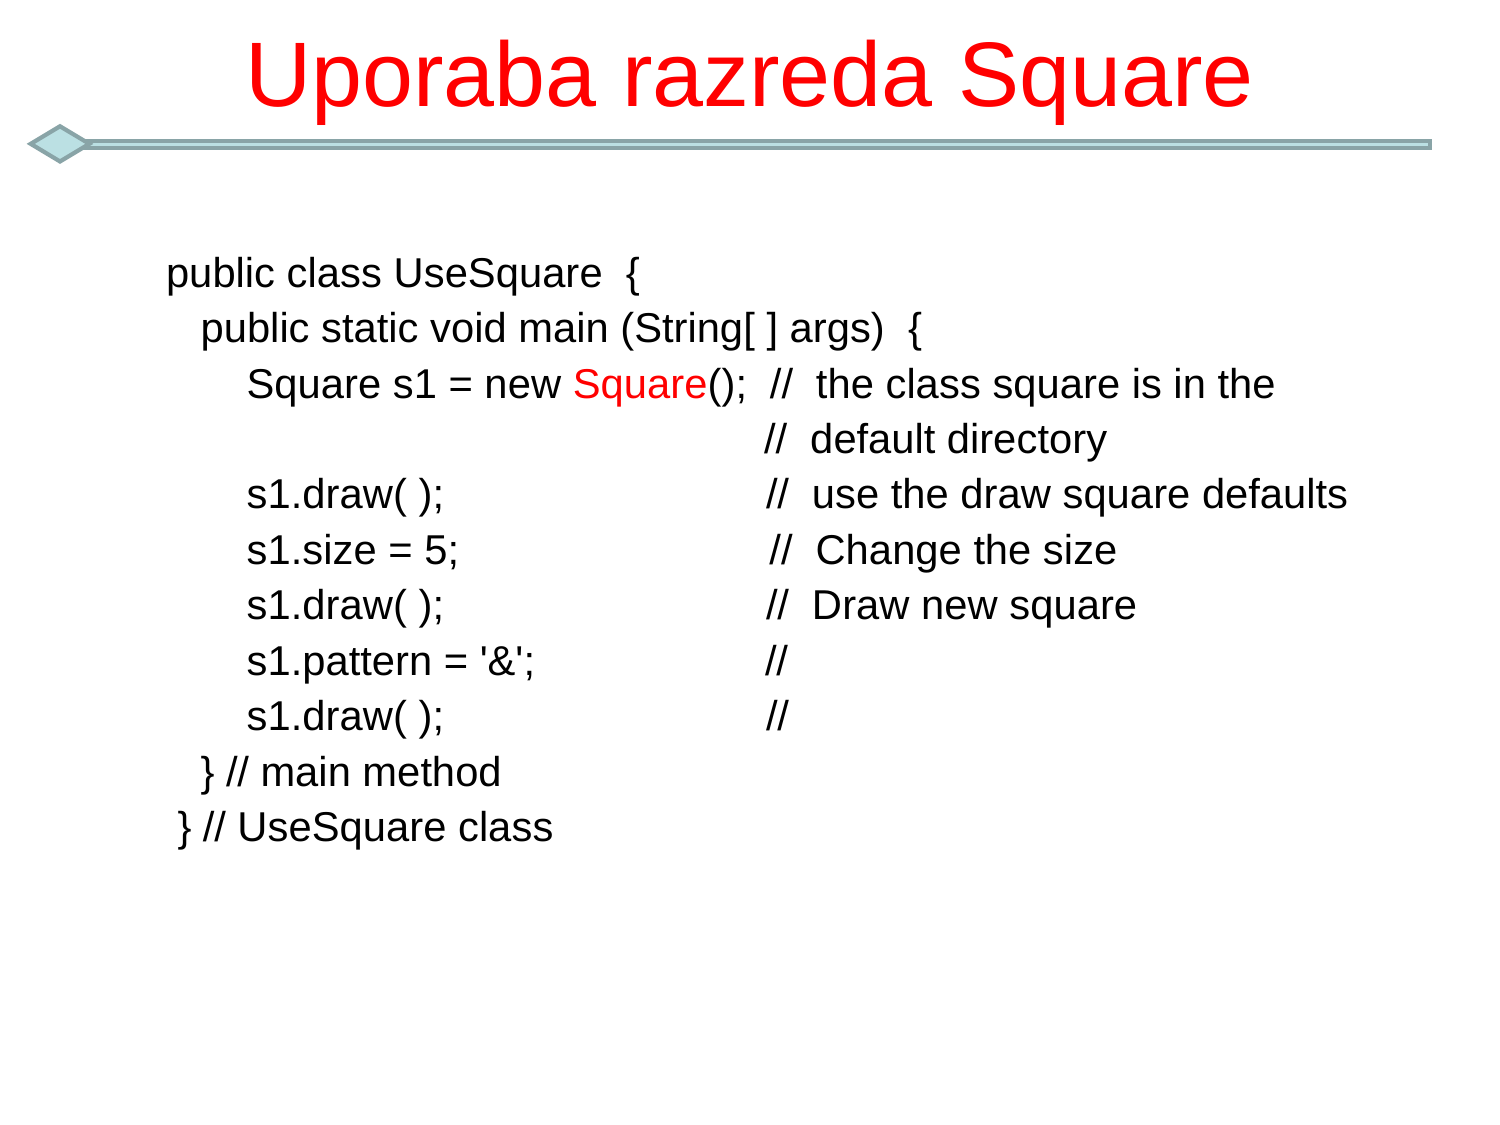

Uporaba razreda Square
# public class UseSquare {
 public static void main (String[ ] args) {
 Square s1 = new Square(); // the class square is in the
 // default directory
 s1.draw( ); // use the draw square defaults
 s1.size = 5; // Change the size
 s1.draw( ); // Draw new square
 s1.pattern = '&'; //
 s1.draw( ); //
 } // main method
 } // UseSquare class